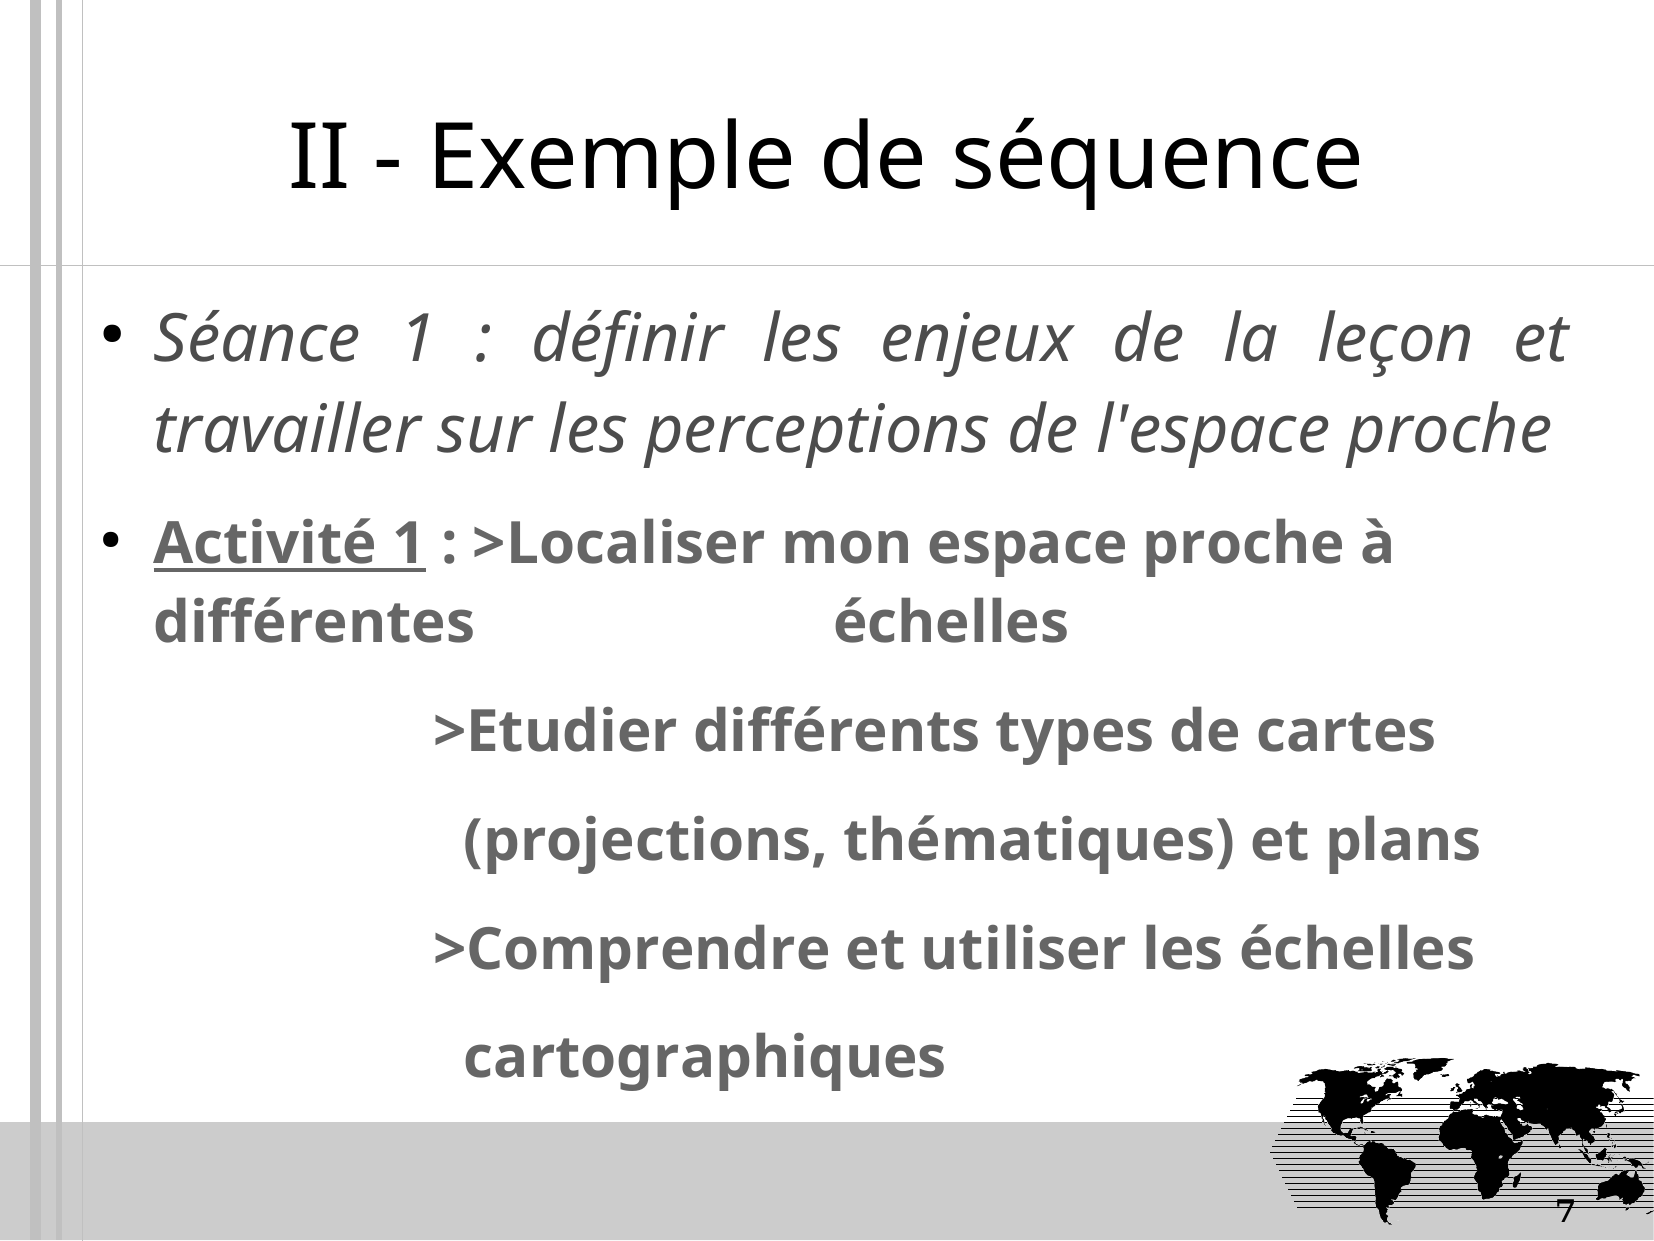

# II - Exemple de séquence
Séance 1 : définir les enjeux de la leçon et travailler sur les perceptions de l'espace proche
Activité 1 : >Localiser mon espace proche à différentes 					 échelles
 >Etudier différents types de cartes
 (projections, thématiques) et plans
 >Comprendre et utiliser les échelles
 cartographiques
7